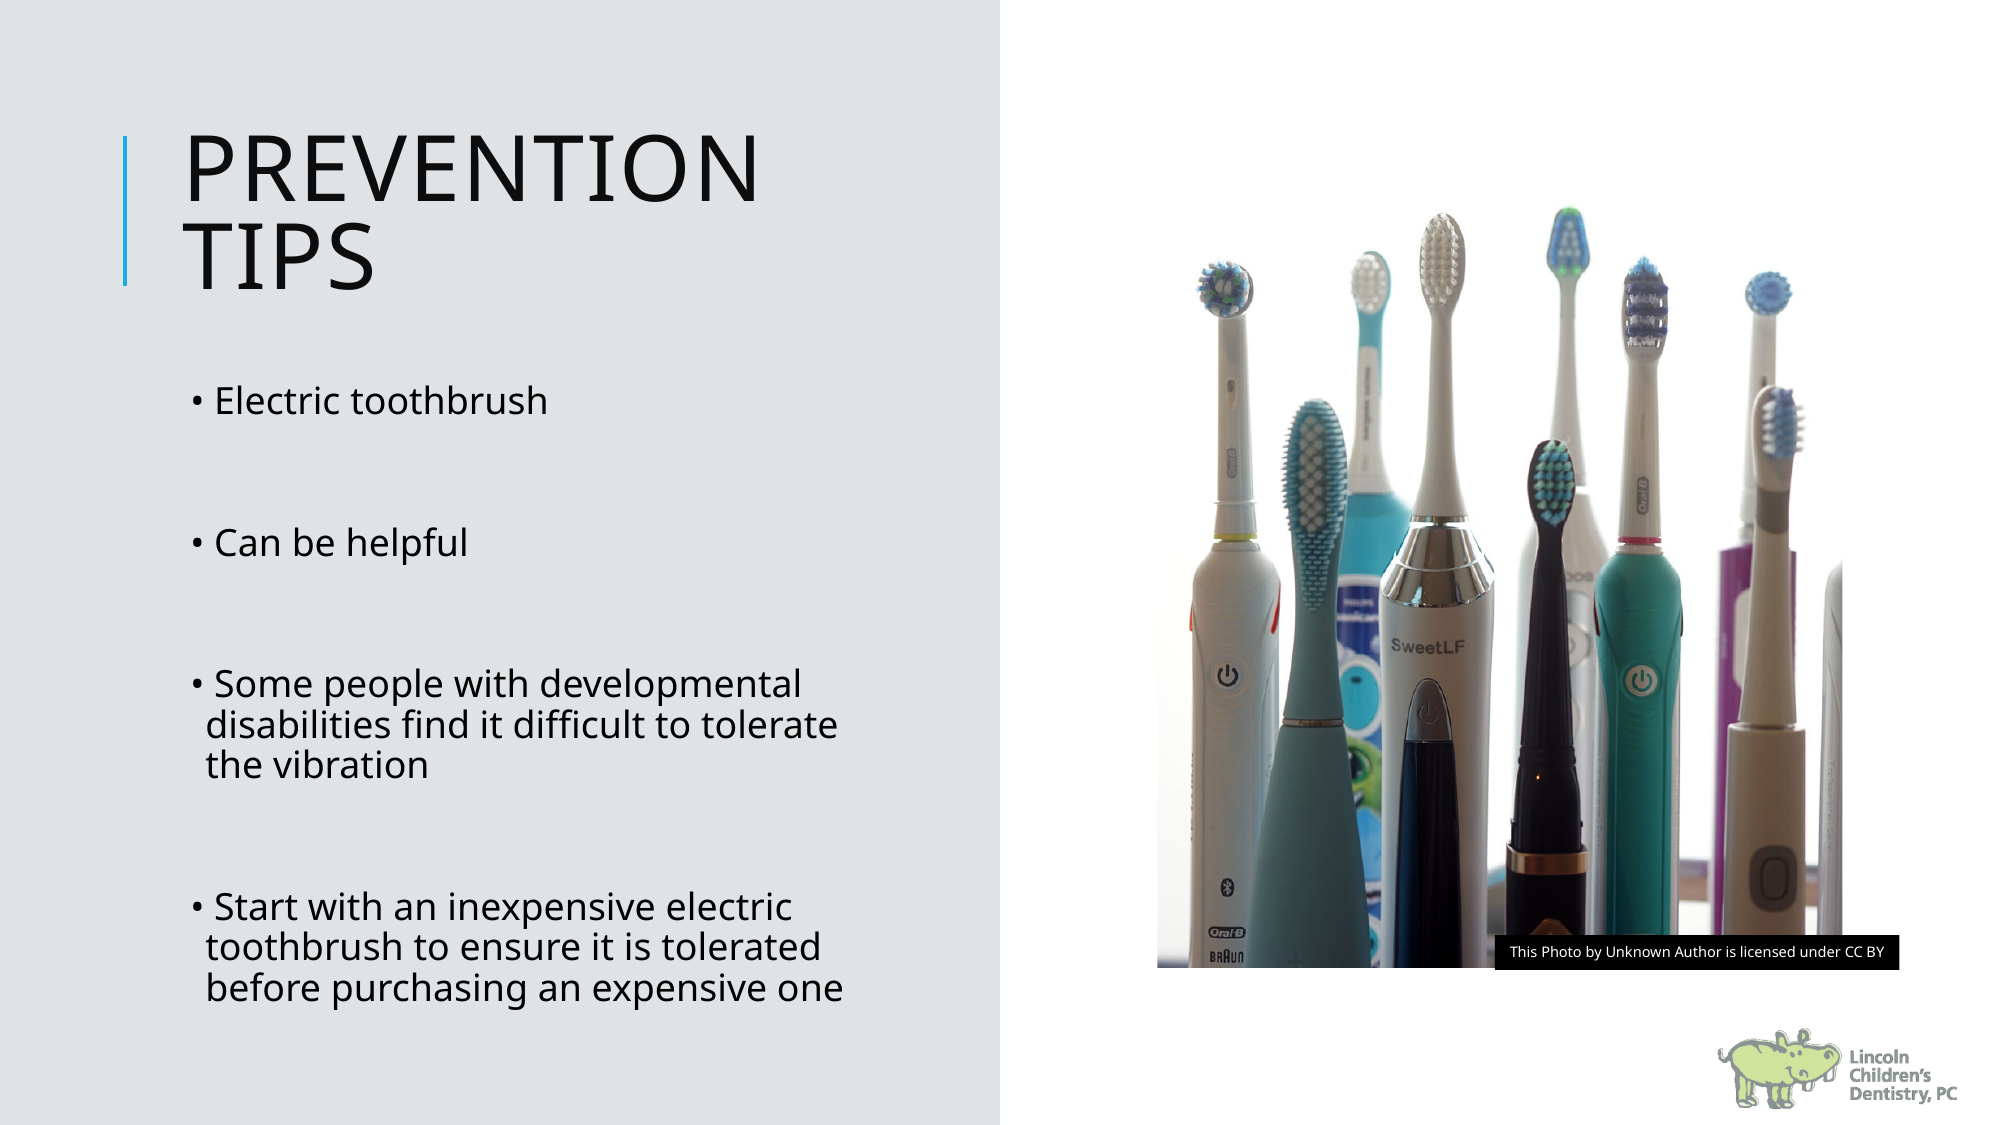

# Prevention tips
• Electric toothbrush
• Can be helpful
• Some people with developmental disabilities find it difficult to tolerate the vibration
• Start with an inexpensive electric toothbrush to ensure it is tolerated before purchasing an expensive one
This Photo by Unknown Author is licensed under CC BY